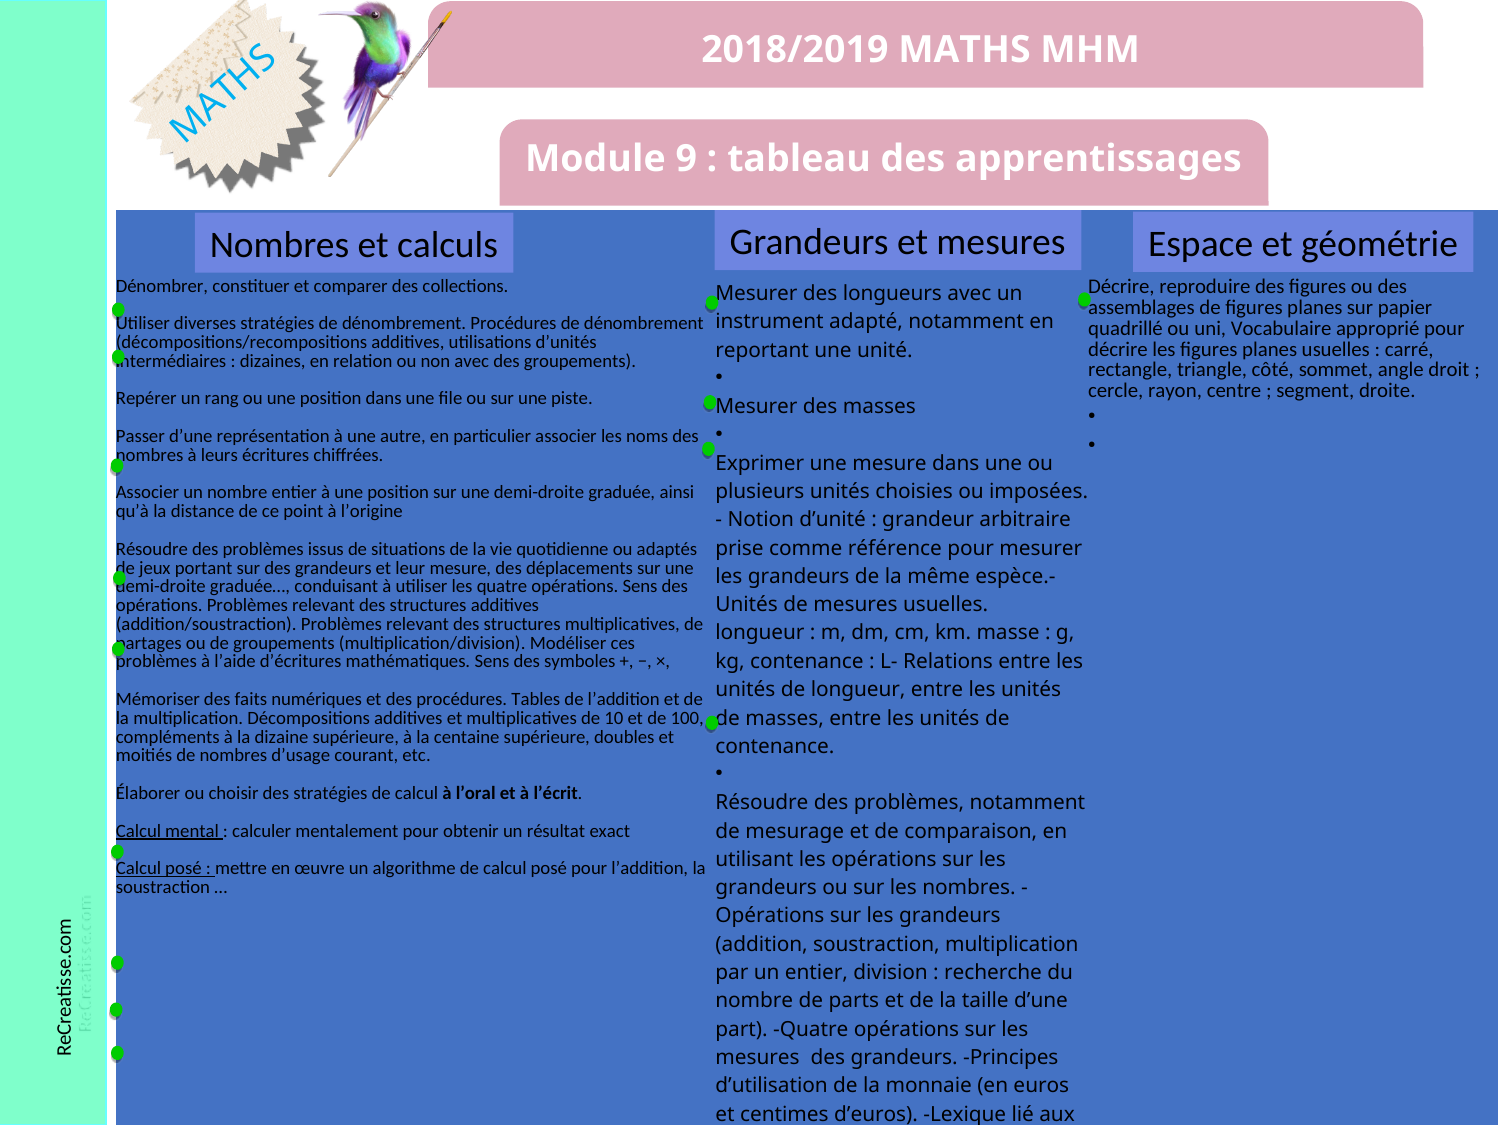

2018/2019 MATHS MHM
MATHS
Module 9 : tableau des apprentissages
| | | |
| --- | --- | --- |
| Dénombrer, constituer et comparer des collections. Utiliser diverses stratégies de dénombrement. Procédures de dénombrement (décompositions/recompositions additives, utilisations d’unités intermédiaires : dizaines, en relation ou non avec des groupements). Repérer un rang ou une position dans une file ou sur une piste. Passer d’une représentation à une autre, en particulier associer les noms des nombres à leurs écritures chiffrées. Associer un nombre entier à une position sur une demi-droite graduée, ainsi qu’à la distance de ce point à l’origine Résoudre des problèmes issus de situations de la vie quotidienne ou adaptés de jeux portant sur des grandeurs et leur mesure, des déplacements sur une demi-droite graduée…, conduisant à utiliser les quatre opérations. Sens des opérations. Problèmes relevant des structures additives (addition/soustraction). Problèmes relevant des structures multiplicatives, de partages ou de groupements (multiplication/division). Modéliser ces problèmes à l’aide d’écritures mathématiques. Sens des symboles +, −, ×,  Mémoriser des faits numériques et des procédures. Tables de l’addition et de la multiplication. Décompositions additives et multiplicatives de 10 et de 100, compléments à la dizaine supérieure, à la centaine supérieure, doubles et moitiés de nombres d’usage courant, etc. Élaborer ou choisir des stratégies de calcul à l’oral et à l’écrit. Calcul mental : calculer mentalement pour obtenir un résultat exact Calcul posé : mettre en œuvre un algorithme de calcul posé pour l’addition, la soustraction … | Mesurer des longueurs avec un instrument adapté, notamment en reportant une unité. Mesurer des masses Exprimer une mesure dans une ou plusieurs unités choisies ou imposées. - Notion d’unité : grandeur arbitraire prise comme référence pour mesurer les grandeurs de la même espèce.- Unités de mesures usuelles. longueur : m, dm, cm, km. masse : g, kg, contenance : L- Relations entre les unités de longueur, entre les unités de masses, entre les unités de contenance. Résoudre des problèmes, notamment de mesurage et de comparaison, en utilisant les opérations sur les grandeurs ou sur les nombres. -Opérations sur les grandeurs (addition, soustraction, multiplication par un entier, division : recherche du nombre de parts et de la taille d’une part). -Quatre opérations sur les mesures des grandeurs. -Principes d’utilisation de la monnaie (en euros et centimes d’euros). -Lexique lié aux pratiques économiques. | Décrire, reproduire des figures ou des assemblages de figures planes sur papier quadrillé ou uni, Vocabulaire approprié pour décrire les figures planes usuelles : carré, rectangle, triangle, côté, sommet, angle droit ; cercle, rayon, centre ; segment, droite. |
Grandeurs et mesures
Espace et géométrie
Nombres et calculs
ReCreatisse.com
ReCreatisse.com